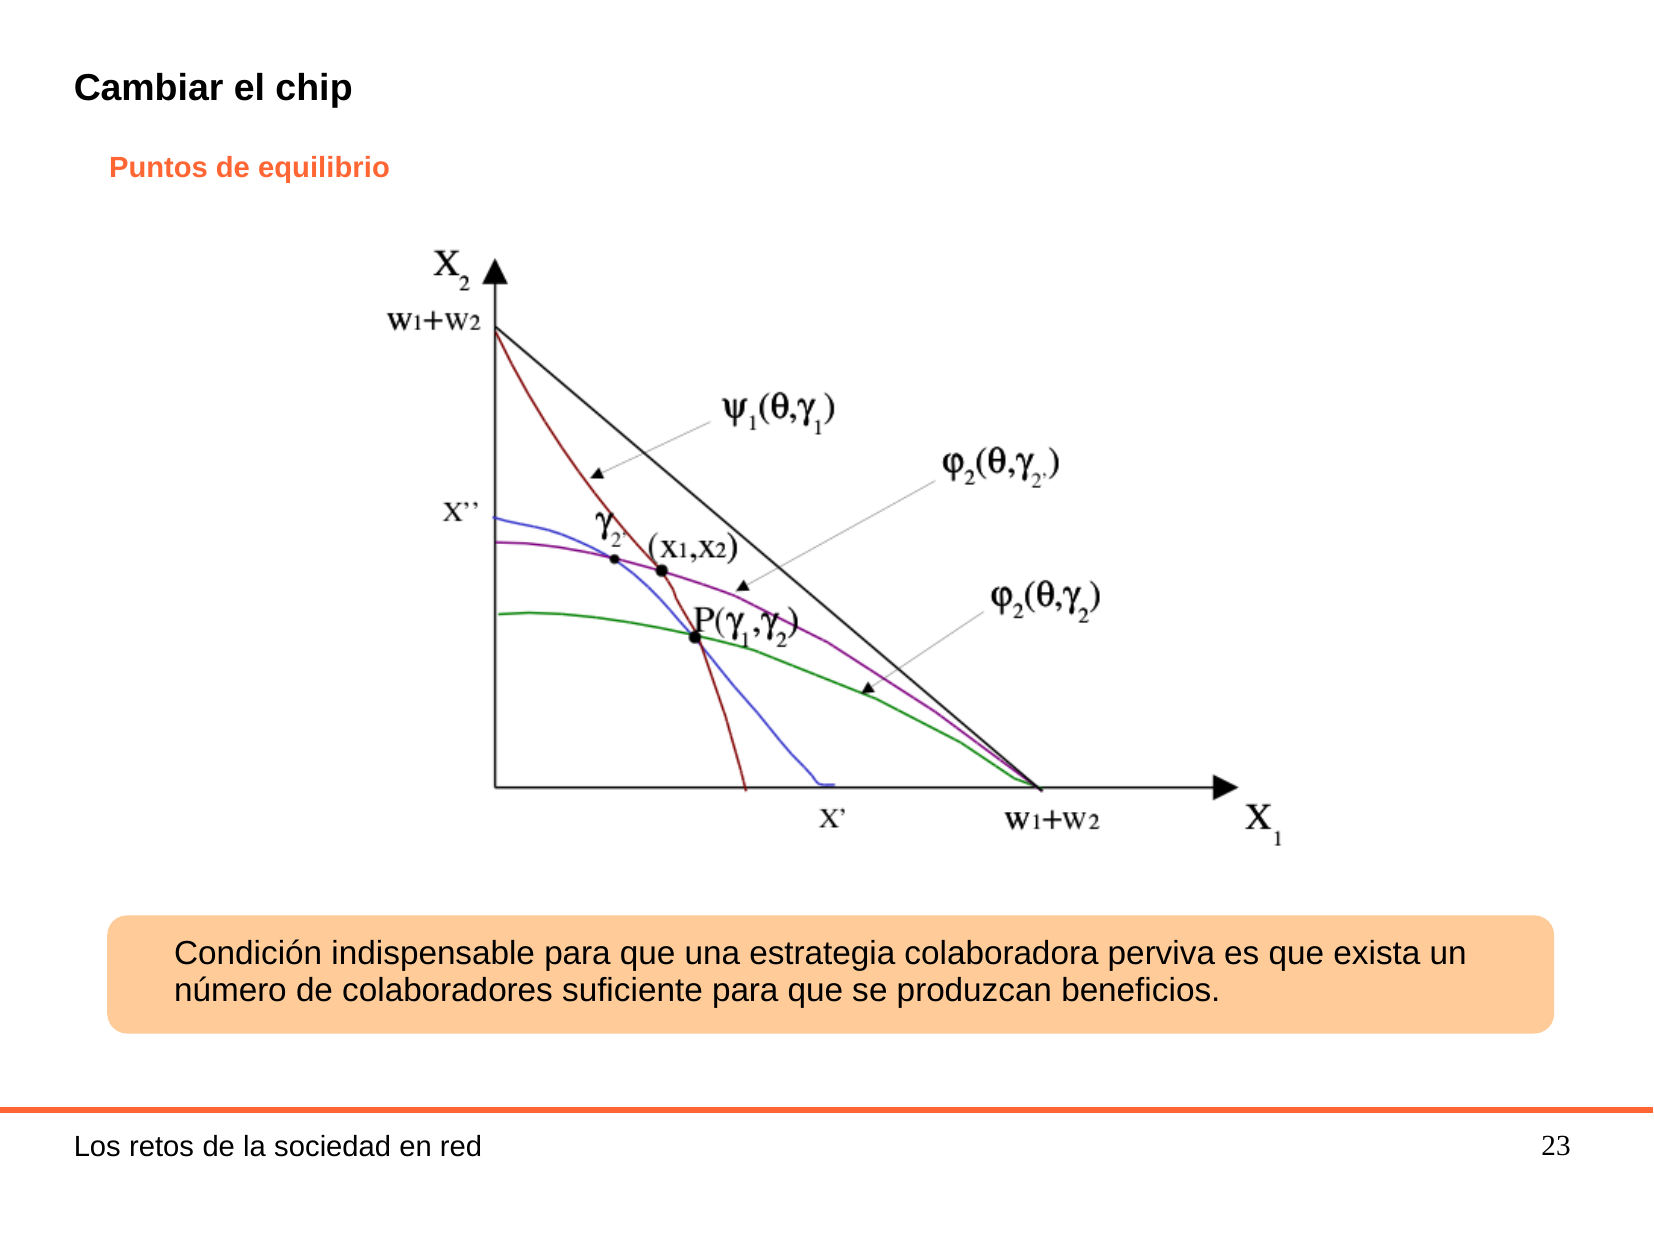

Cambiar el chip
Puntos de equilibrio
Condición indispensable para que una estrategia colaboradora perviva es que exista un número de colaboradores suficiente para que se produzcan beneficios.
Los retos de la sociedad en red
23